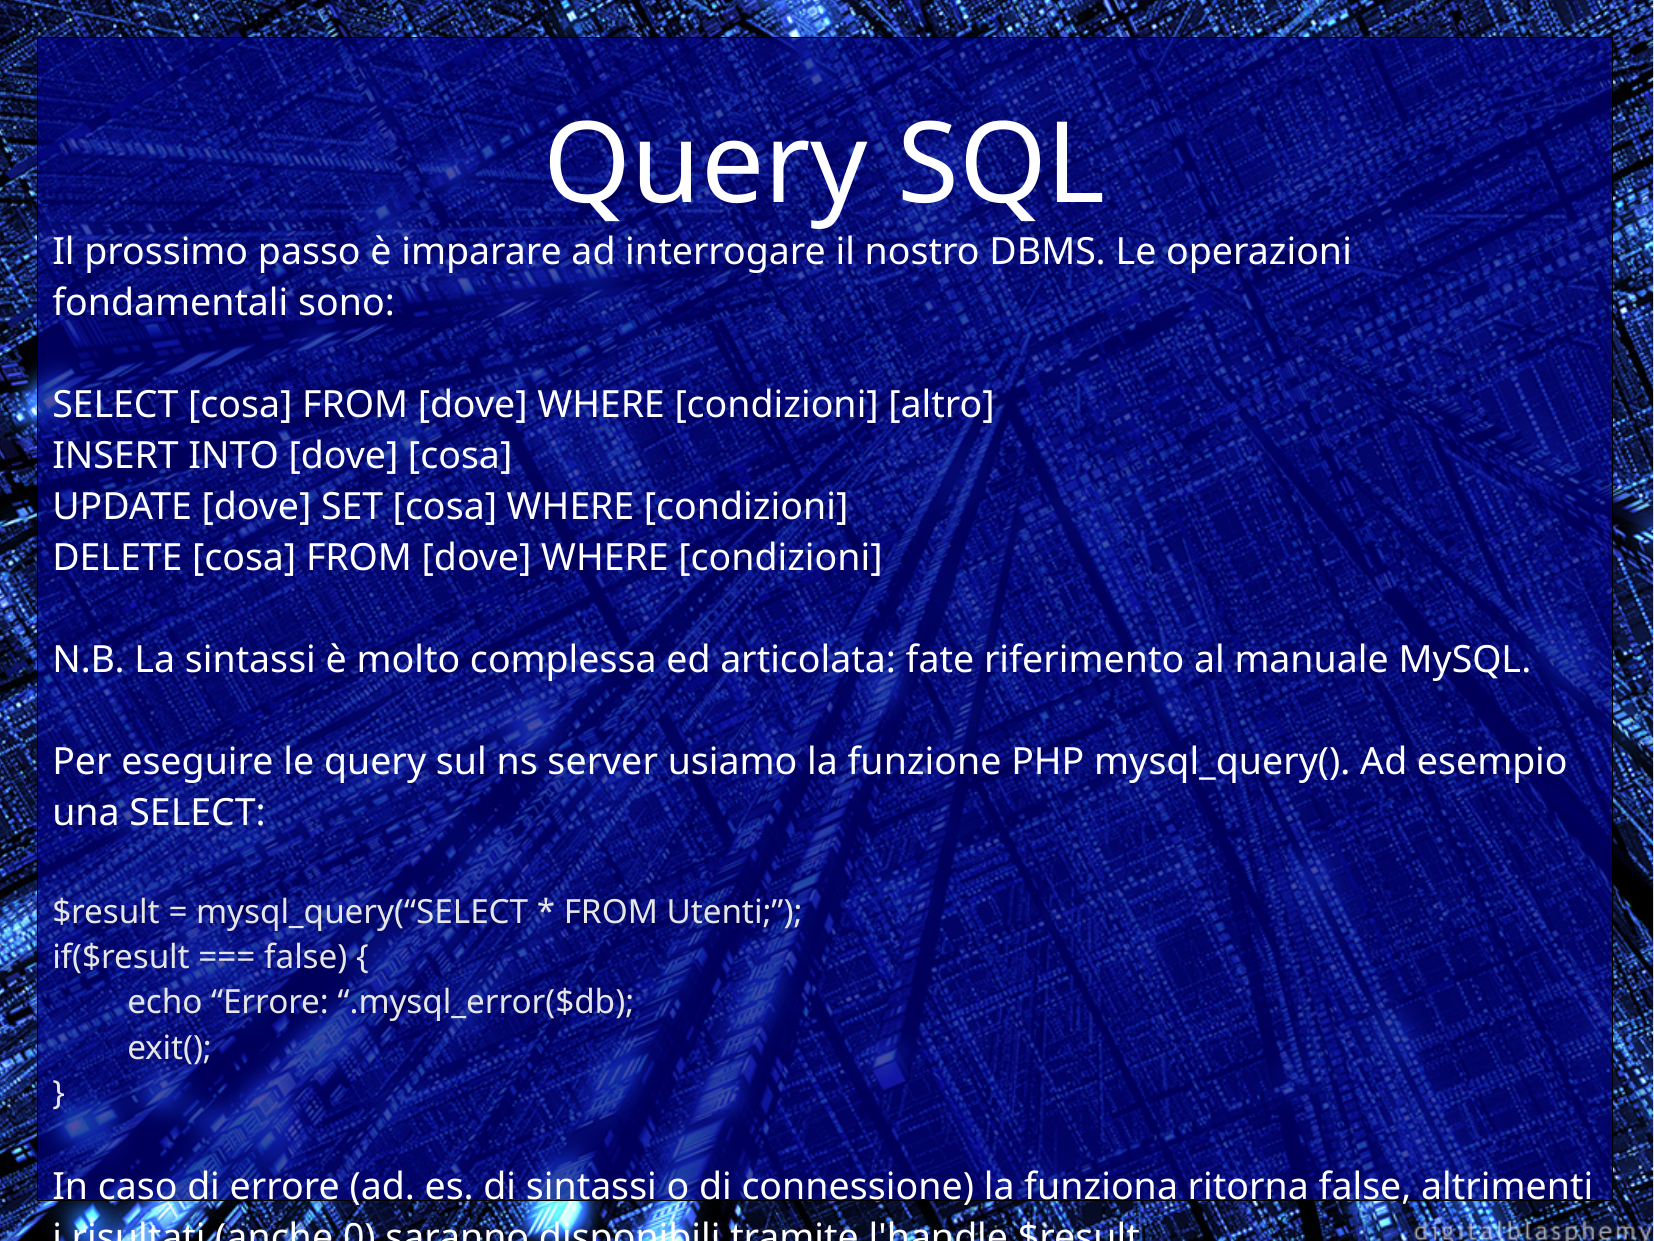

Query SQL
Il prossimo passo è imparare ad interrogare il nostro DBMS. Le operazioni fondamentali sono:
SELECT [cosa] FROM [dove] WHERE [condizioni] [altro]
INSERT INTO [dove] [cosa]
UPDATE [dove] SET [cosa] WHERE [condizioni]
DELETE [cosa] FROM [dove] WHERE [condizioni]
N.B. La sintassi è molto complessa ed articolata: fate riferimento al manuale MySQL.
Per eseguire le query sul ns server usiamo la funzione PHP mysql_query(). Ad esempio una SELECT:
$result = mysql_query(“SELECT * FROM Utenti;”);
if($result === false) {
	echo “Errore: “.mysql_error($db);
	exit();
}
In caso di errore (ad. es. di sintassi o di connessione) la funziona ritorna false, altrimenti i risultati (anche 0) saranno disponibili tramite l'handle $result.
#